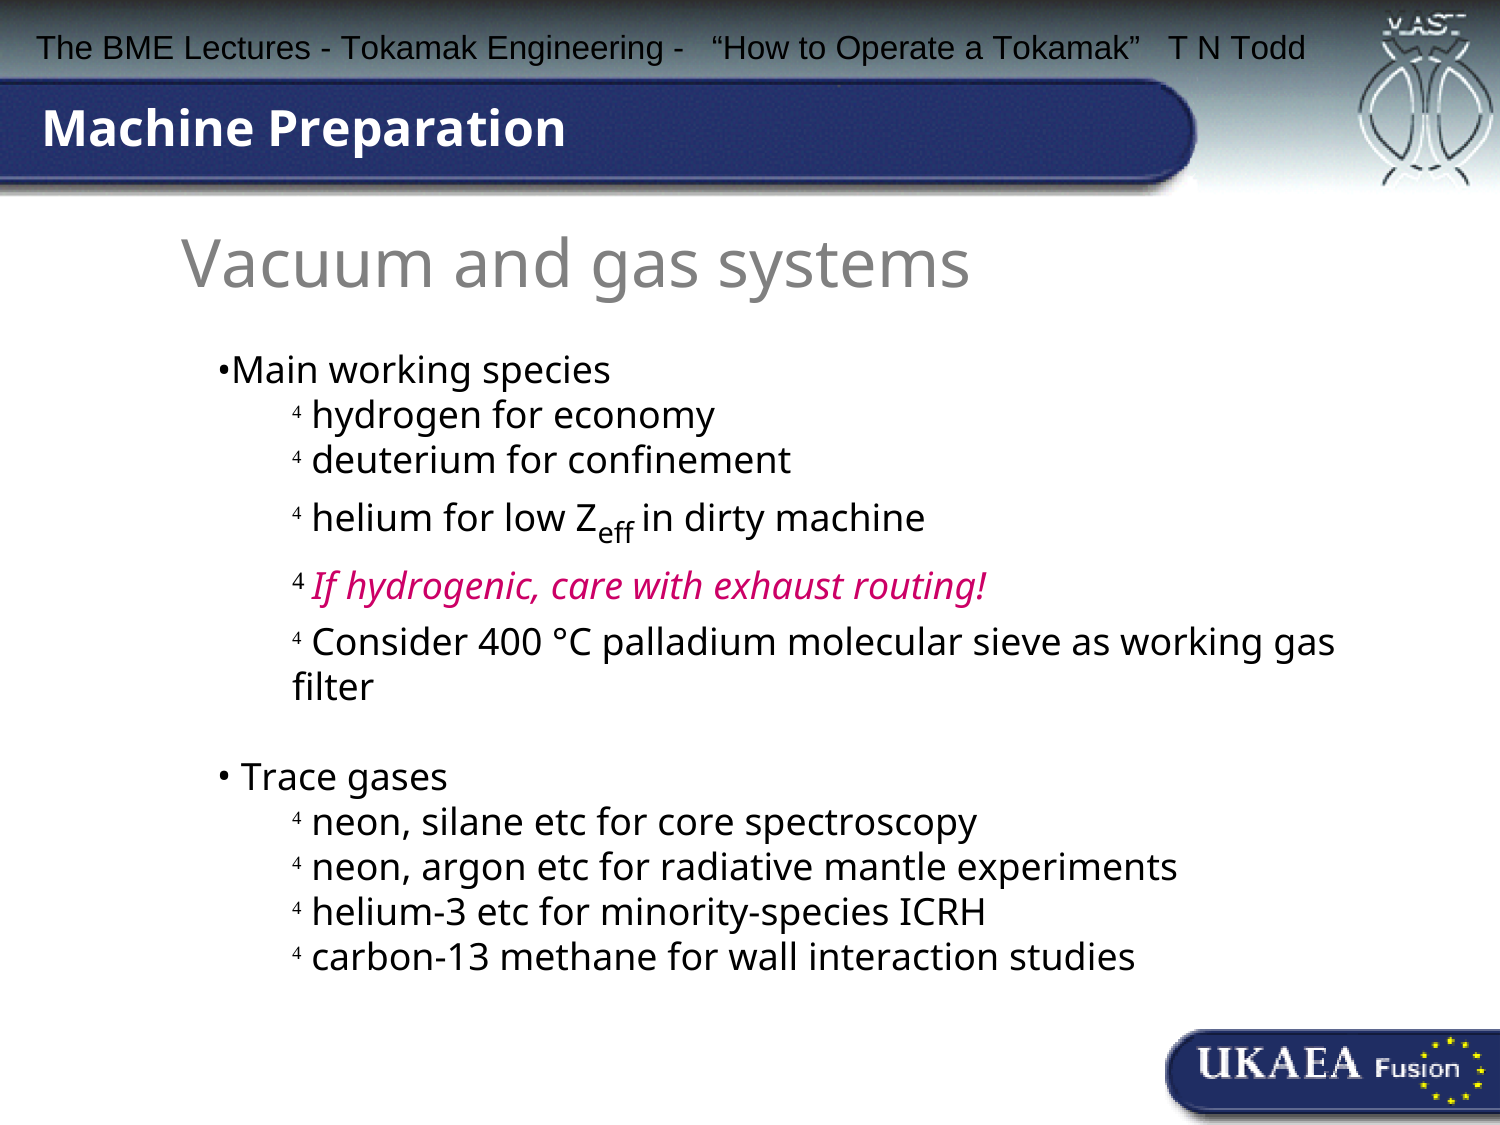

Machine Preparation
The BME Lectures - Tokamak Engineering - “How to Operate a Tokamak” T N Todd
Vacuum and gas systems
Main working species
 hydrogen for economy
 deuterium for confinement
 helium for low Zeff in dirty machine
 If hydrogenic, care with exhaust routing!
 Consider 400 °C palladium molecular sieve as working gas filter
 Trace gases
 neon, silane etc for core spectroscopy
 neon, argon etc for radiative mantle experiments
 helium-3 etc for minority-species ICRH
 carbon-13 methane for wall interaction studies